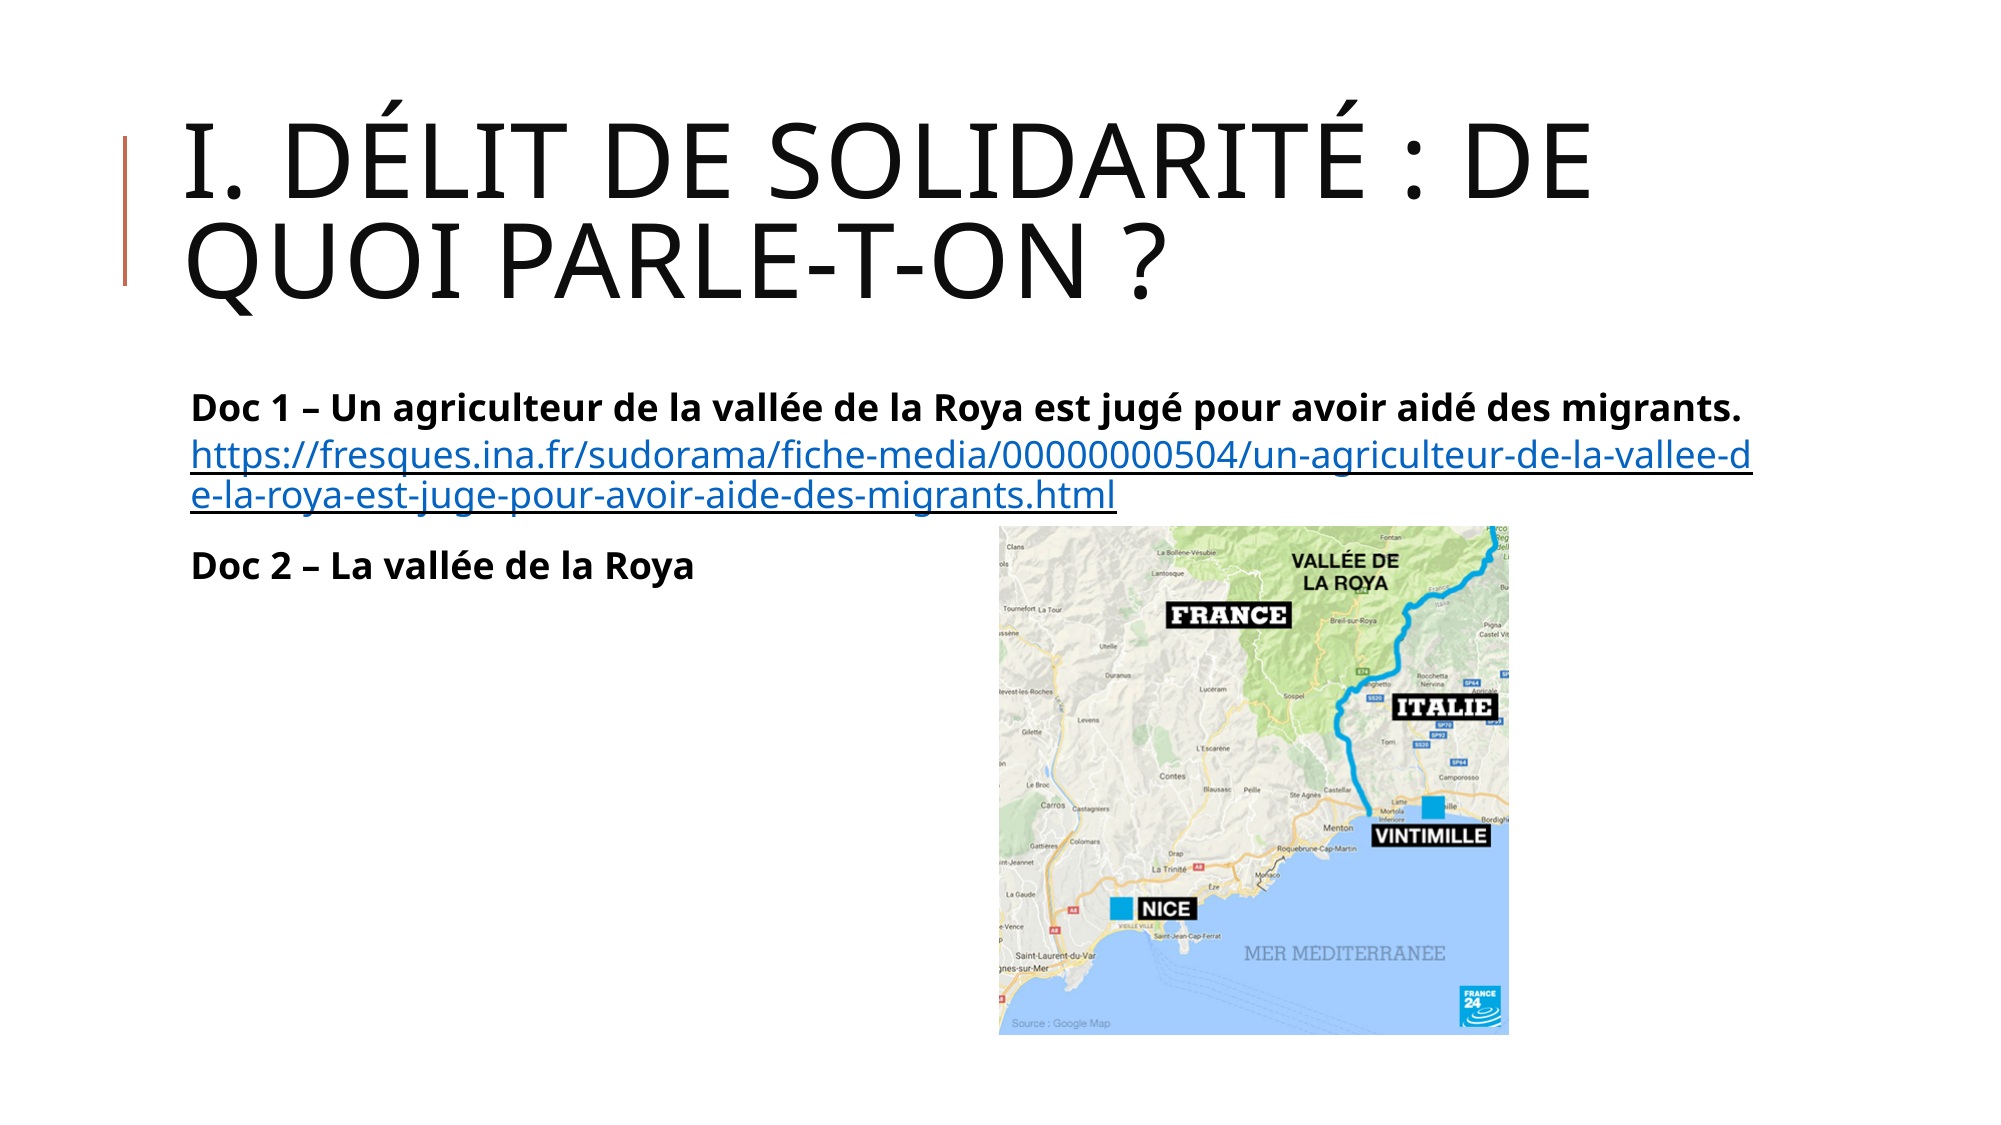

# I. Délit de solidarité : De quoi parle-t-on ?
Doc 1 – Un agriculteur de la vallée de la Roya est jugé pour avoir aidé des migrants.
https://fresques.ina.fr/sudorama/fiche-media/00000000504/un-agriculteur-de-la-vallee-de-la-roya-est-juge-pour-avoir-aide-des-migrants.html
Doc 2 – La vallée de la Roya